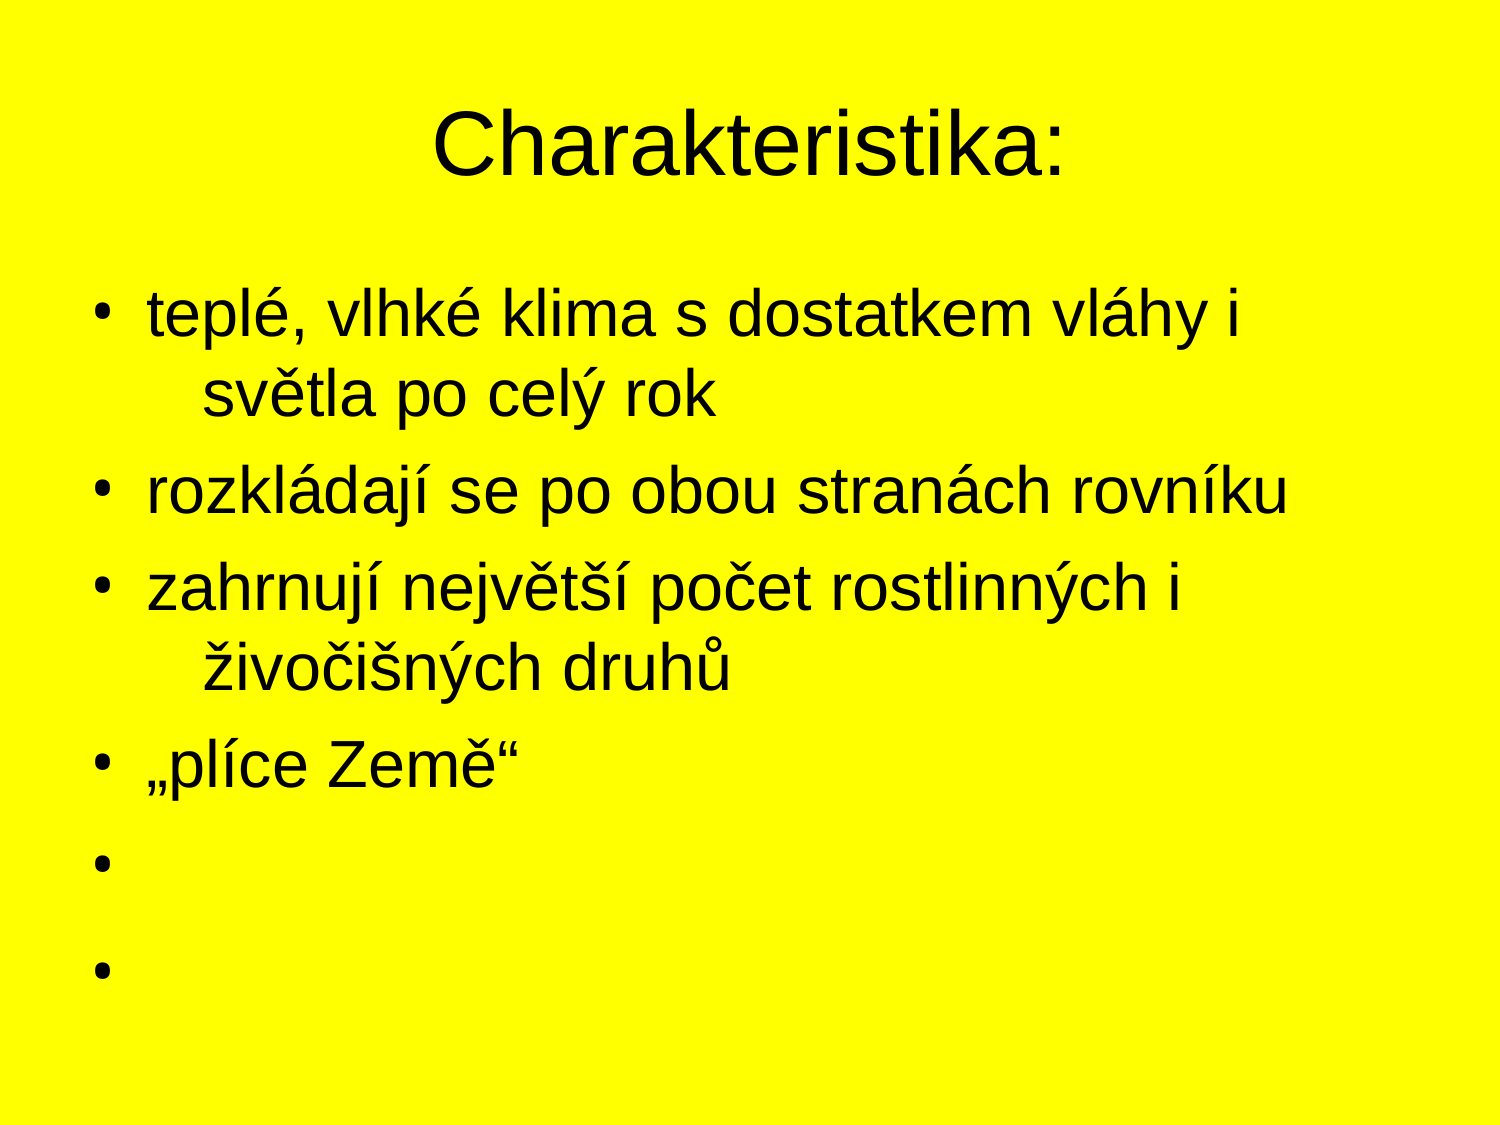

# Charakteristika:
teplé, vlhké klima s dostatkem vláhy i světla po celý rok
rozkládají se po obou stranách rovníku
zahrnují největší počet rostlinných i živočišných druhů
„plíce Země“